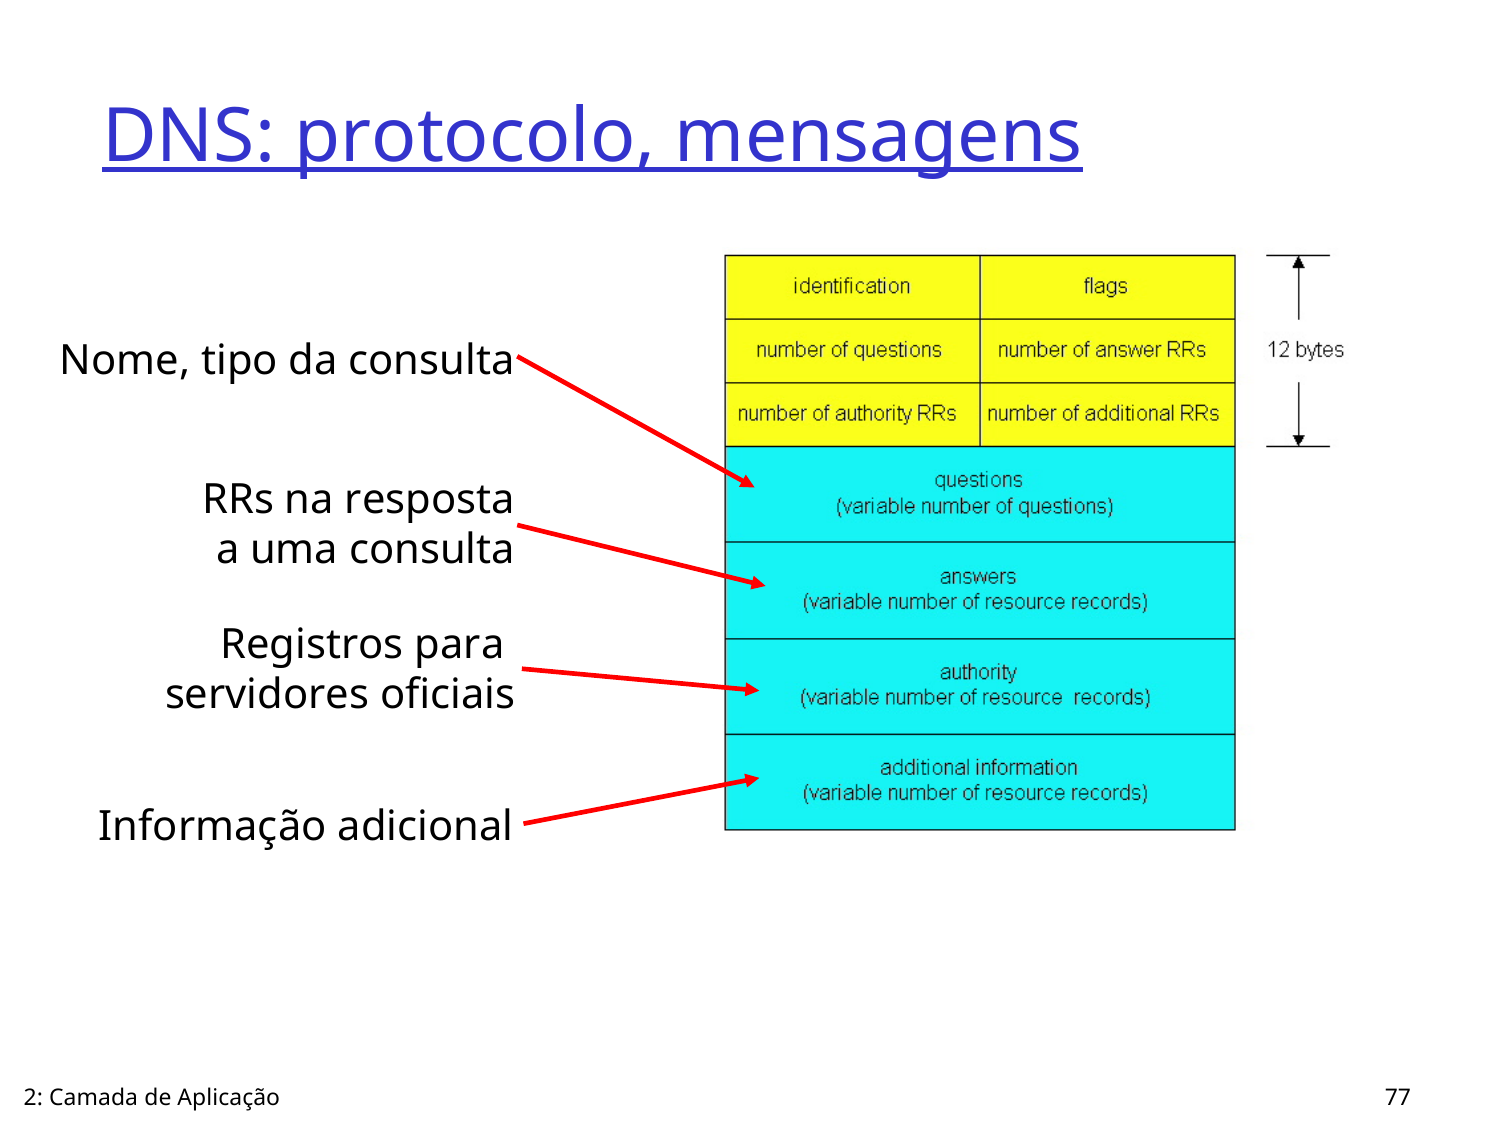

# DNS: protocolo, mensagens
Nome, tipo da consulta
RRs na resposta a uma consulta
Registros para
servidores oficiais
Informação adicional
77